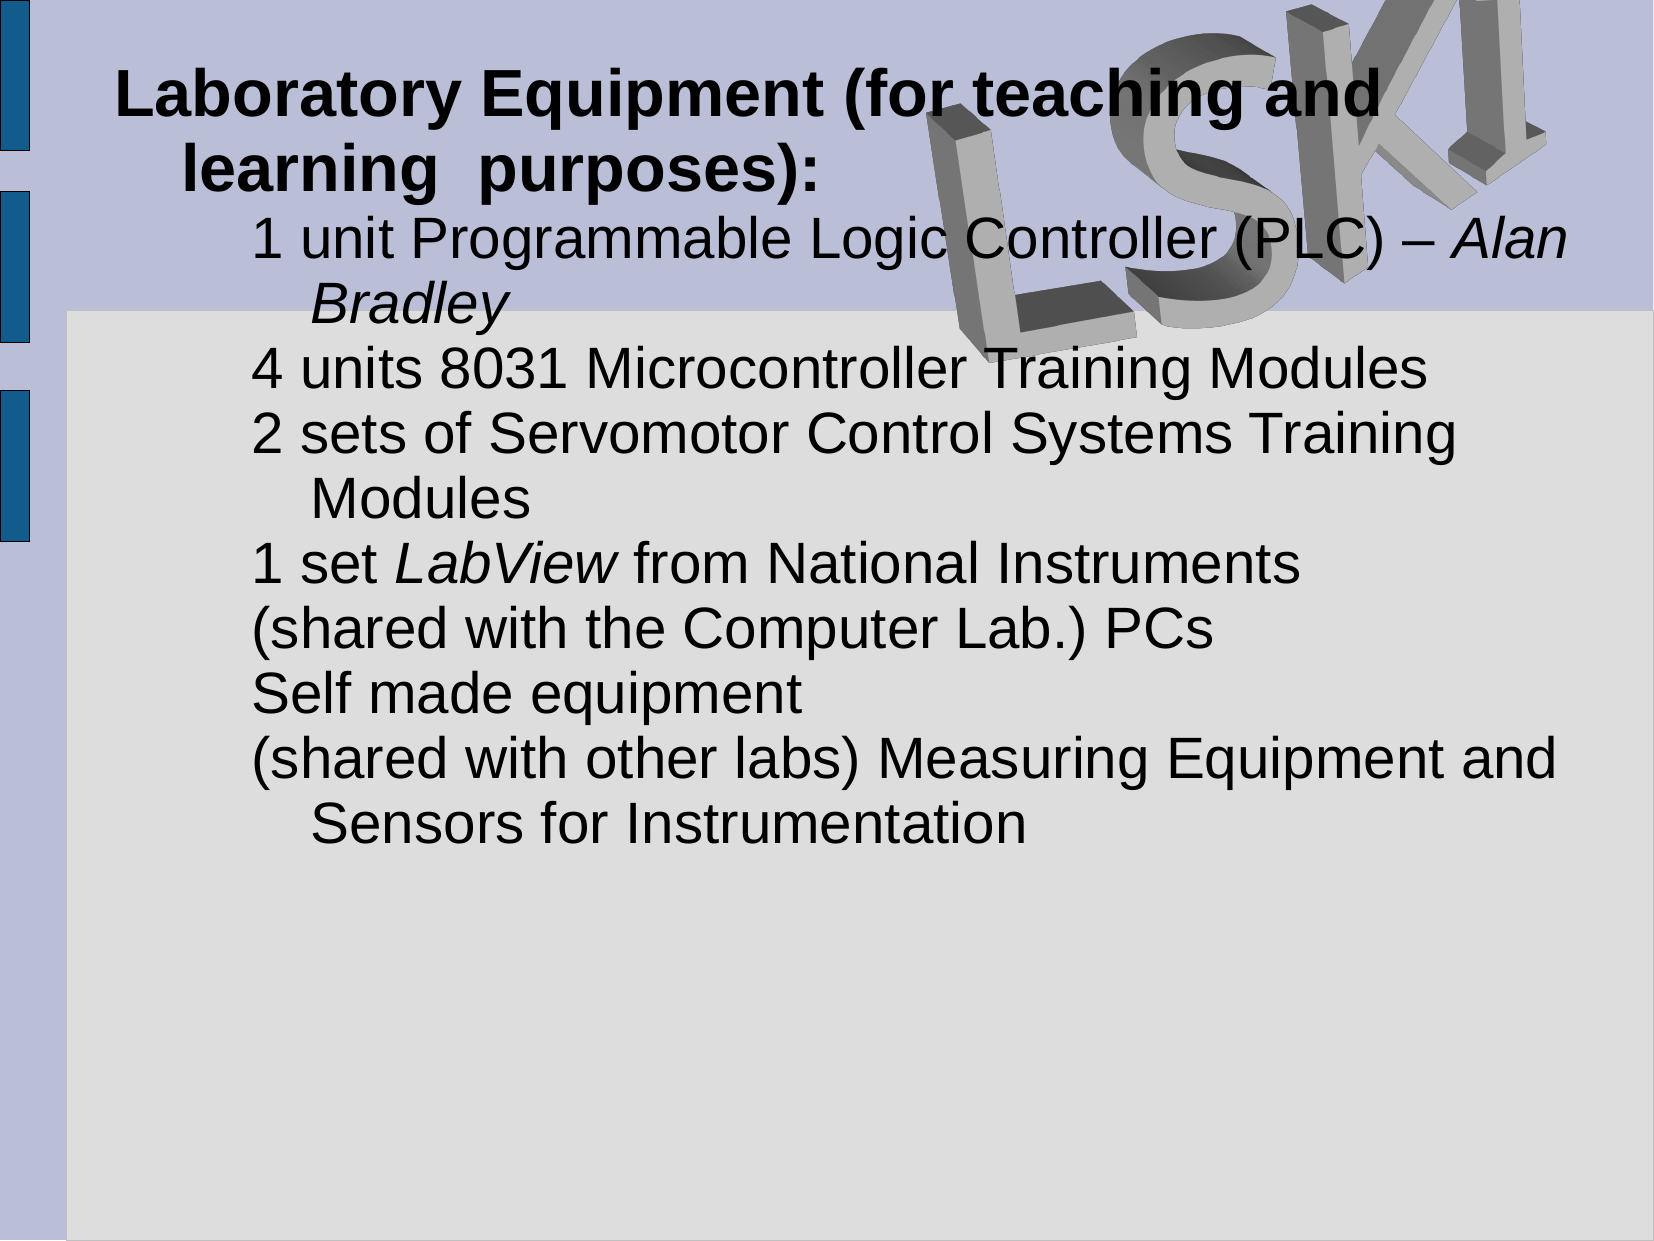

LSKI
Laboratory Equipment (for teaching and learning purposes):
1 unit Programmable Logic Controller (PLC) – Alan Bradley
4 units 8031 Microcontroller Training Modules
2 sets of Servomotor Control Systems Training Modules
1 set LabView from National Instruments
(shared with the Computer Lab.) PCs
Self made equipment
(shared with other labs) Measuring Equipment and Sensors for Instrumentation